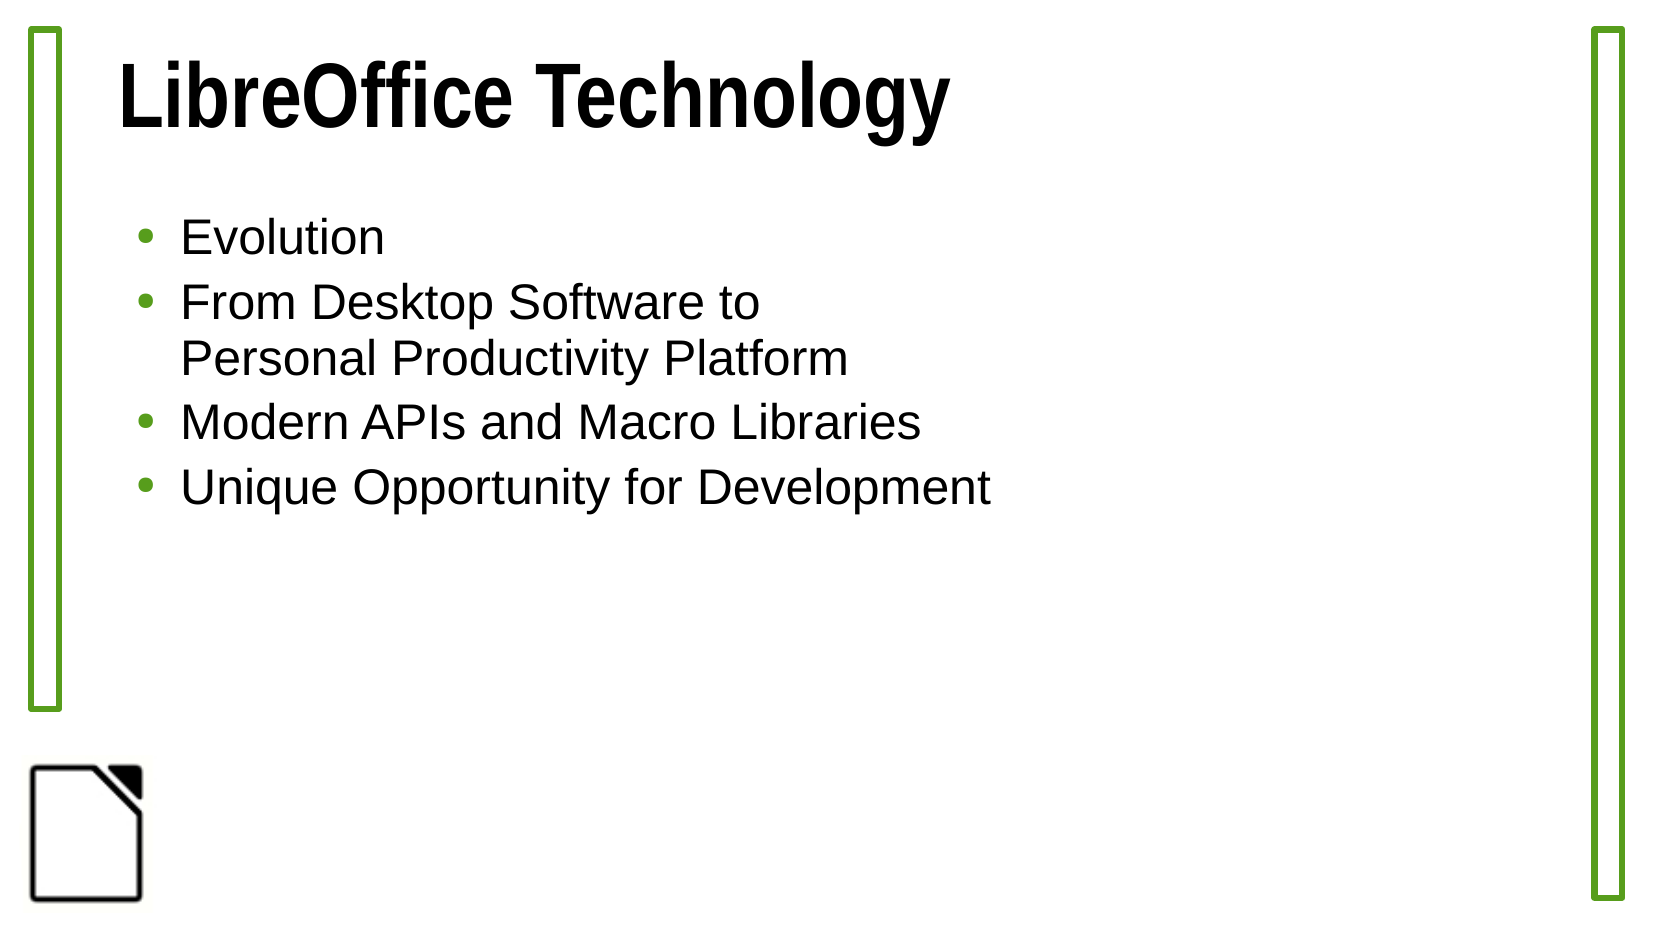

# LibreOffice Technology
Evolution
From Desktop Software to
Personal Productivity Platform
Modern APIs and Macro Libraries
Unique Opportunity for Development